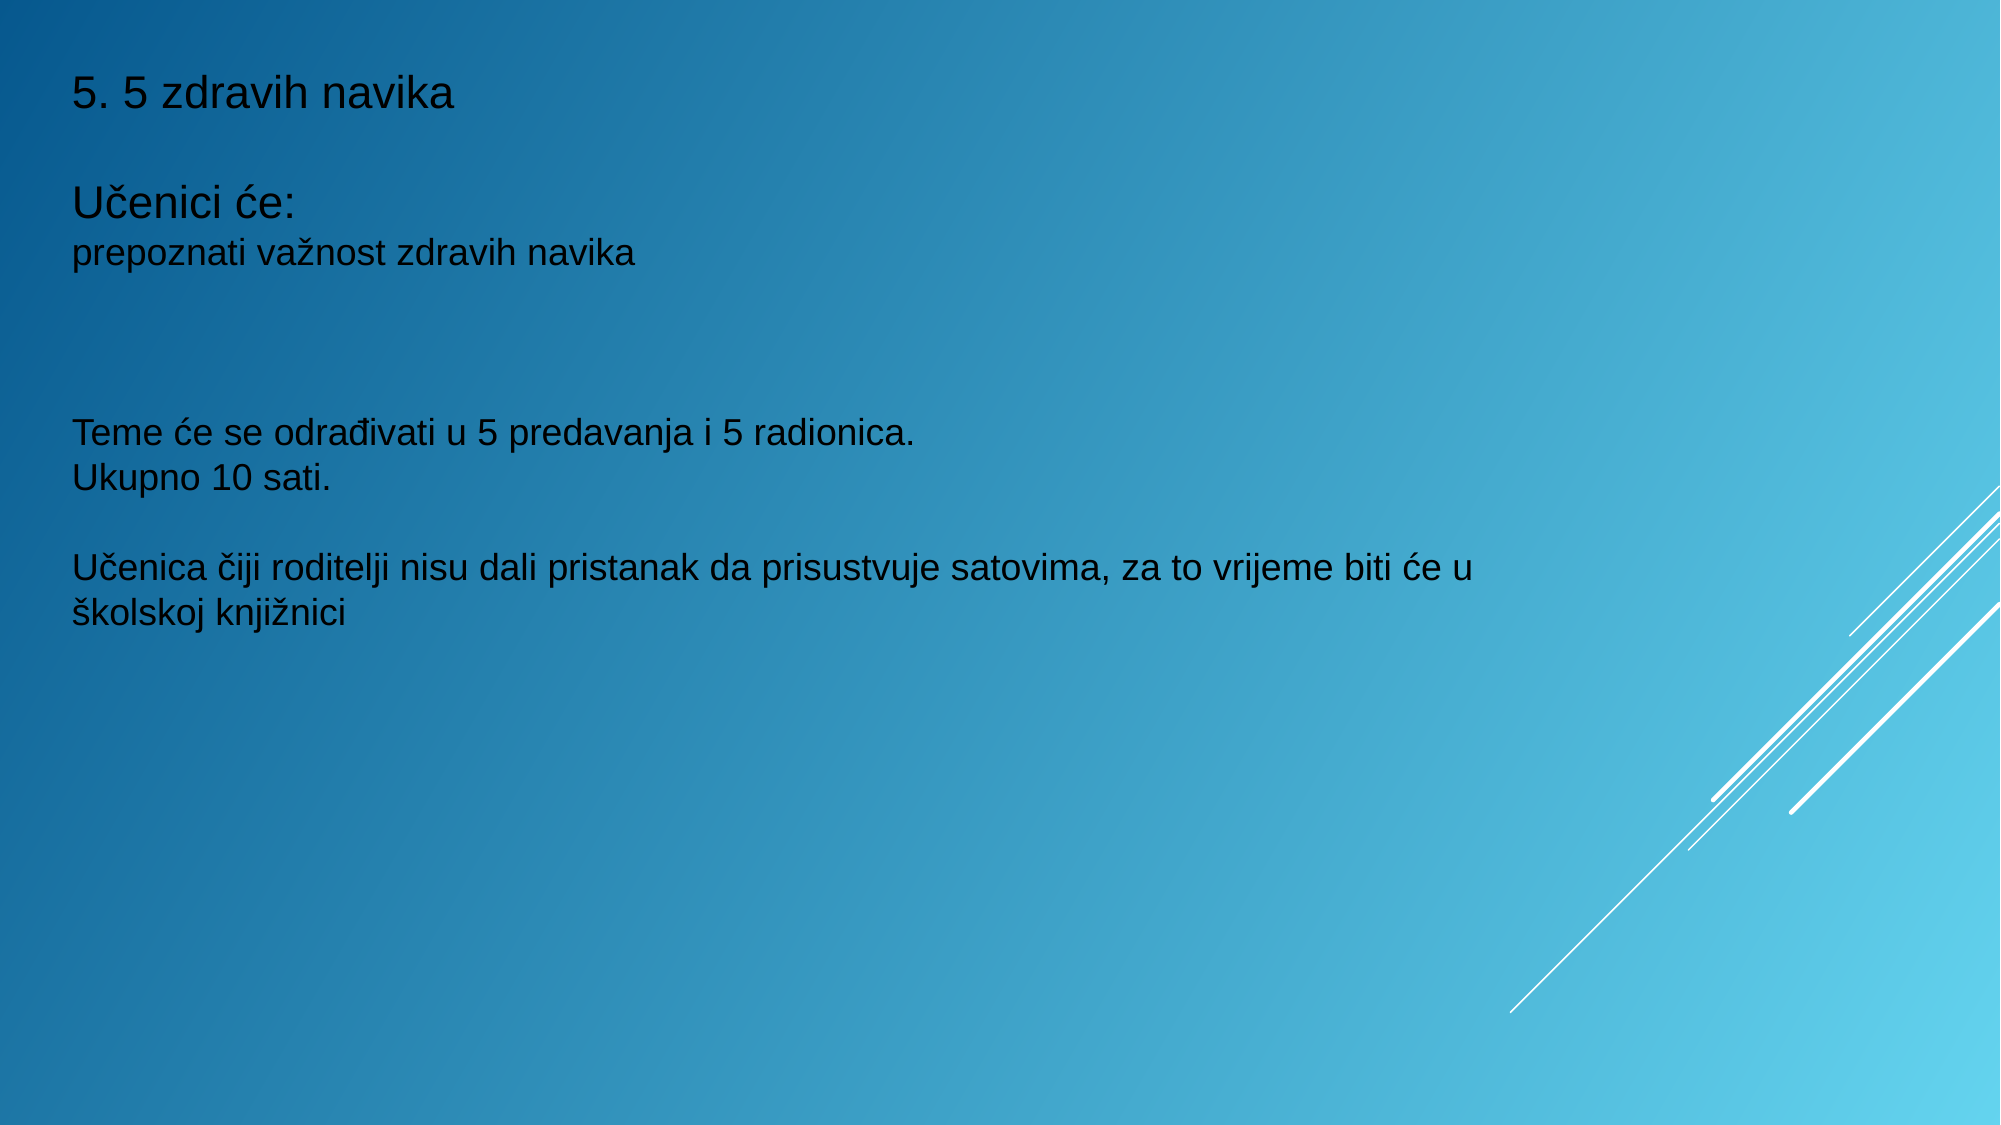

5. 5 zdravih navika
Učenici će:
prepoznati važnost zdravih navika
Teme će se odrađivati u 5 predavanja i 5 radionica.
Ukupno 10 sati.
Učenica čiji roditelji nisu dali pristanak da prisustvuje satovima, za to vrijeme biti će u školskoj knjižnici